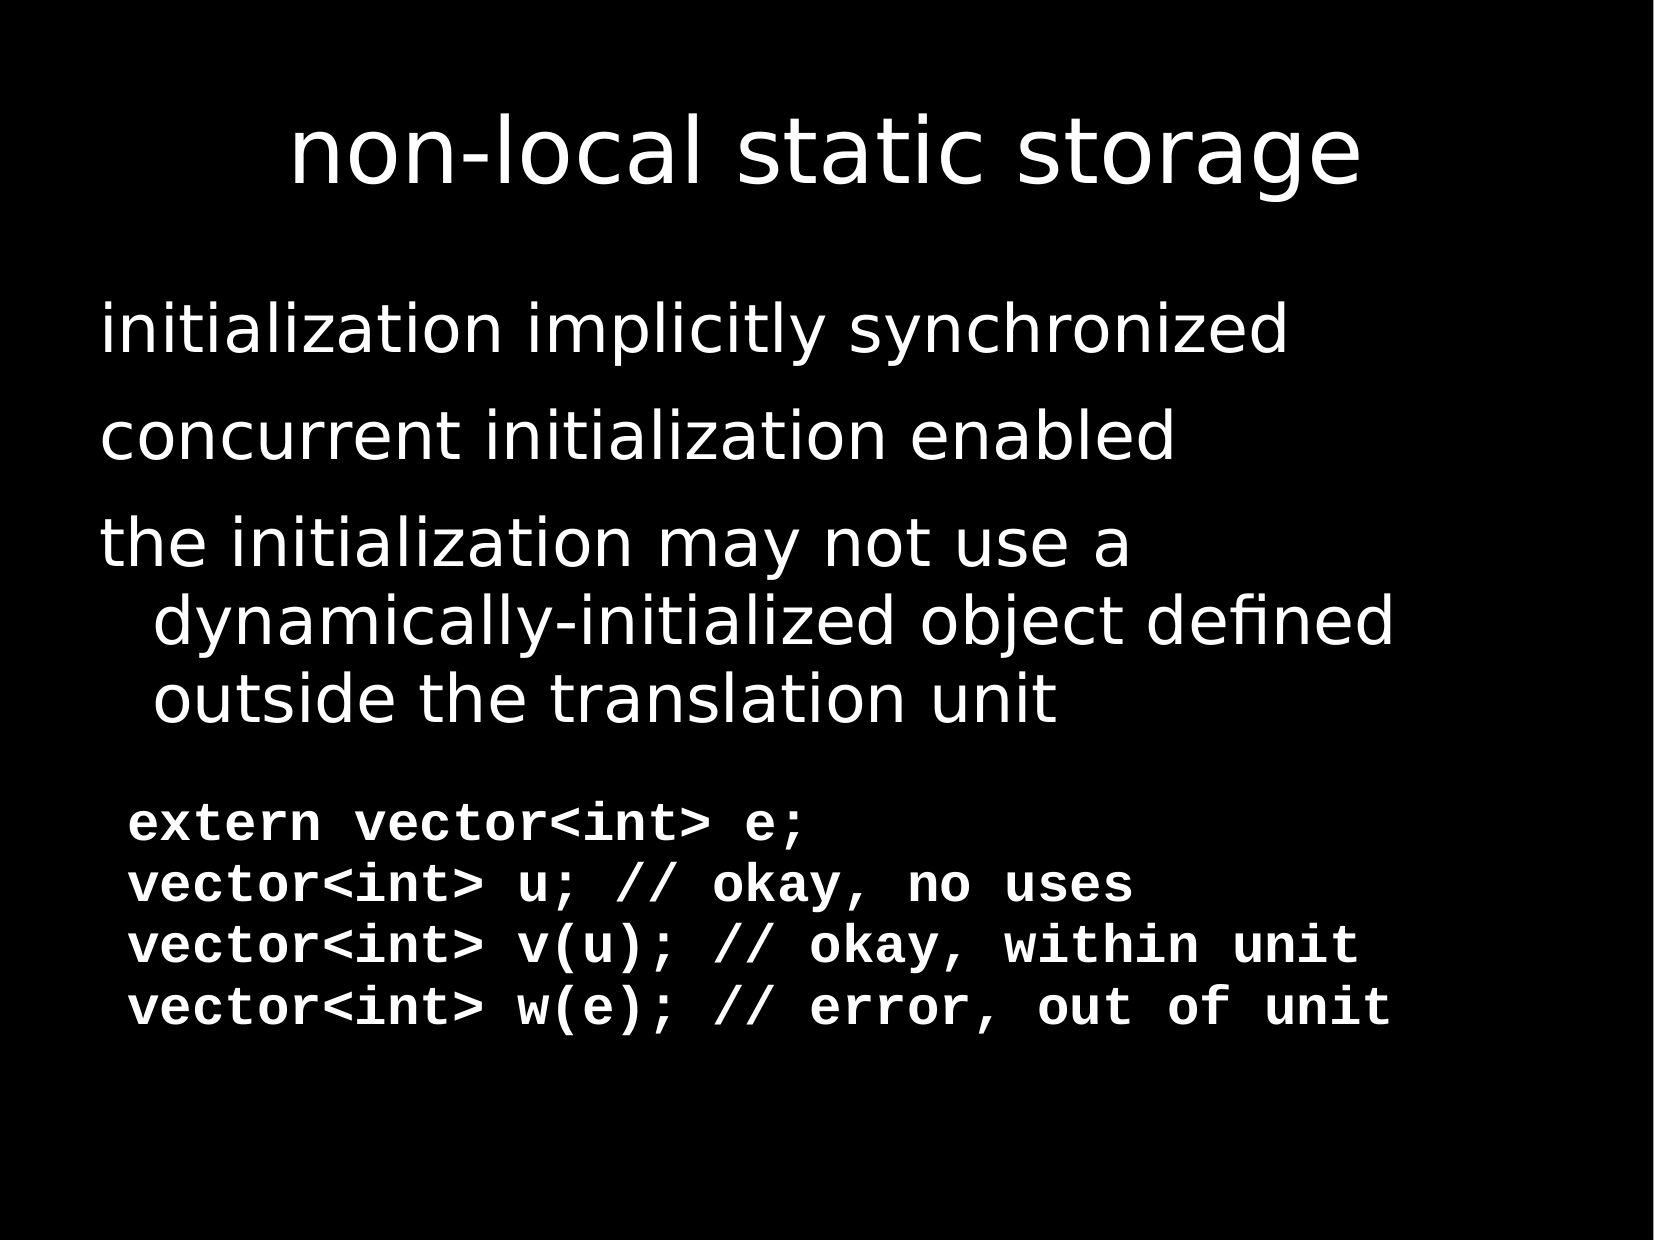

# non-local static storage
initialization implicitly synchronized
concurrent initialization enabled
the initialization may not use a dynamically-initialized object defined outside the translation unit
extern vector<int> e;
vector<int> u; // okay, no uses
vector<int> v(u); // okay, within unit
vector<int> w(e); // error, out of unit